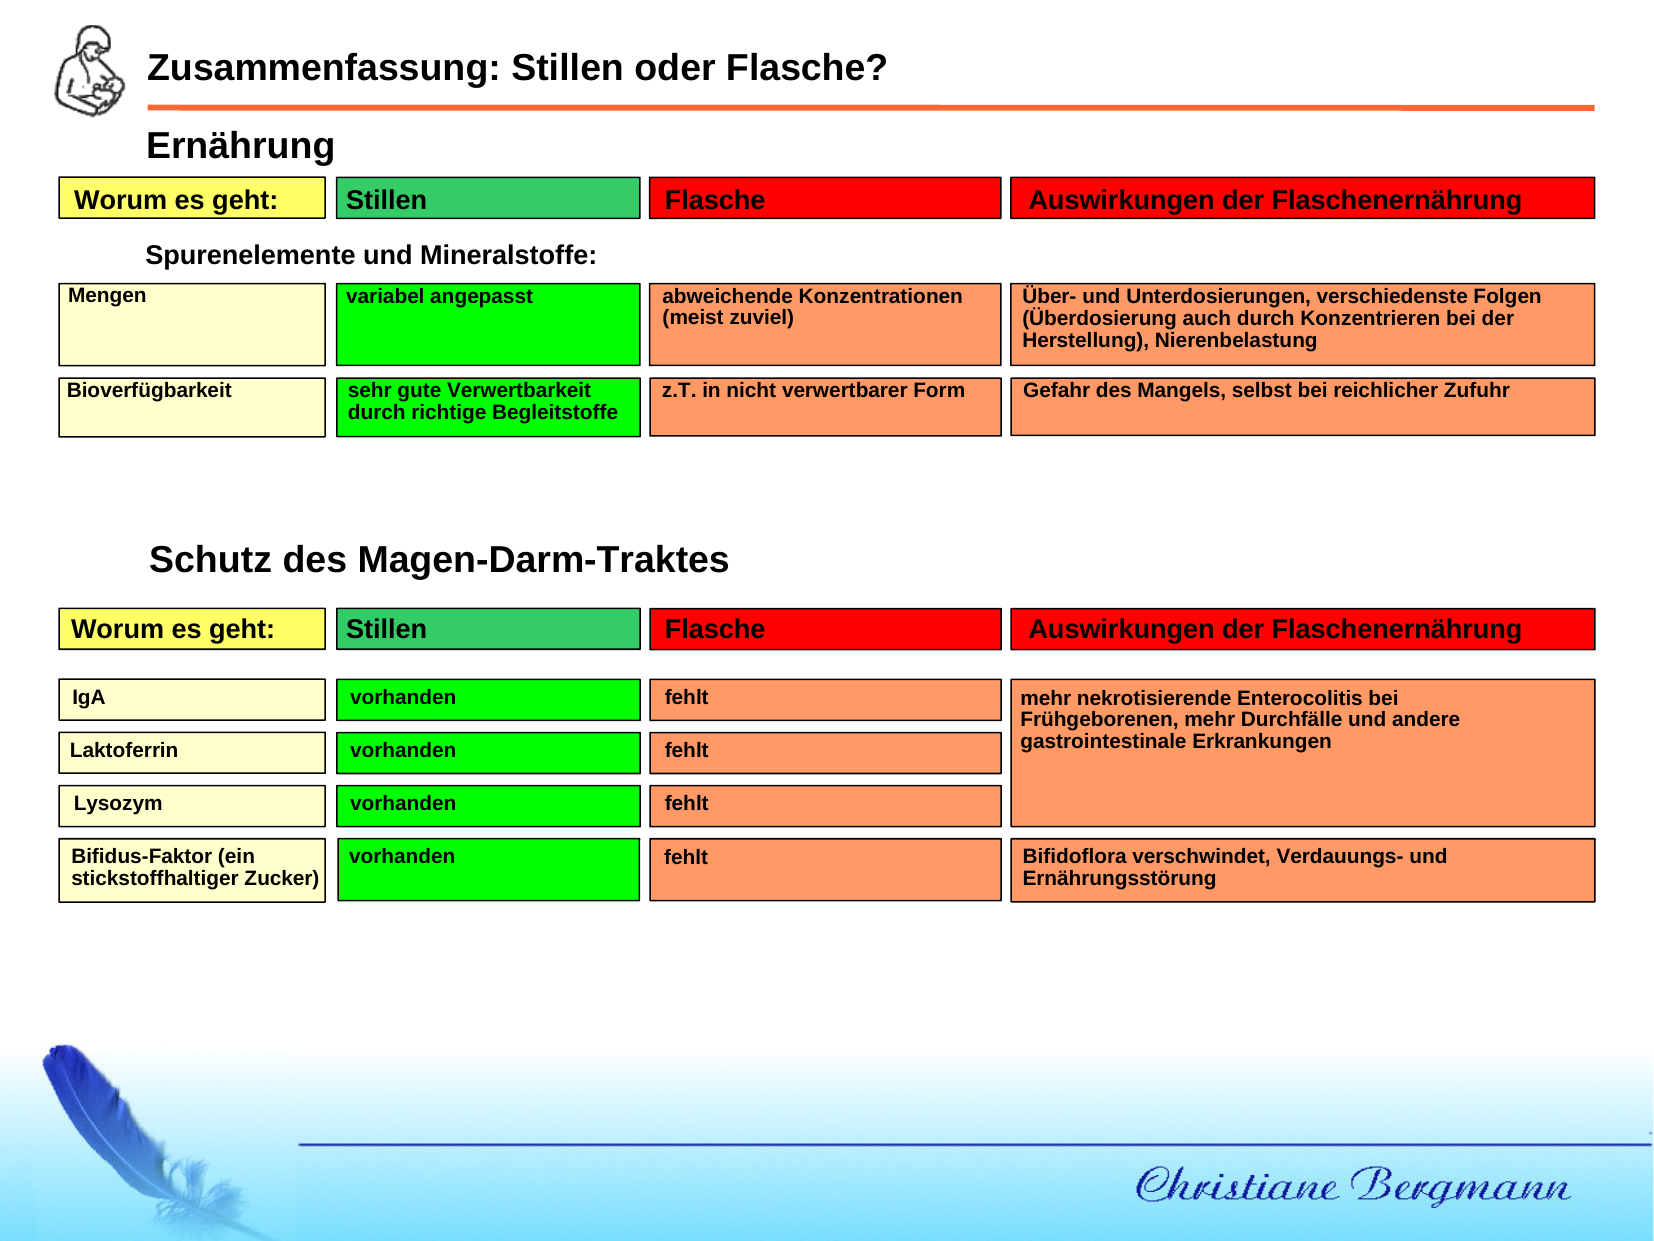

Zusammenfassung: Stillen oder Flasche?
Ernährung
 Worum es geht: 	 Stillen 	 	 Flasche 		 Auswirkungen der Flaschenernährung
Spurenelemente und Mineralstoffe:
Mengen
variabel angepasst
abweichende Konzentrationen (meist zuviel)
Über- und Unterdosierungen, verschiedenste Folgen (Überdosierung auch durch Konzentrieren bei der Herstellung), Nierenbelastung
Bioverfügbarkeit
sehr gute Verwertbarkeit durch richtige Begleitstoffe
z.T. in nicht verwertbarer Form
Gefahr des Mangels, selbst bei reichlicher Zufuhr
Schutz des Magen-Darm-Traktes
 Worum es geht: 	 Stillen 	 	 Flasche 		 Auswirkungen der Flaschenernährung
IgA
vorhanden
fehlt
mehr nekrotisierende Enterocolitis bei Frühgeborenen, mehr Durchfälle und andere gastrointestinale Erkrankungen
Laktoferrin
vorhanden
fehlt
Lysozym
vorhanden
fehlt
Bifidus-Faktor (ein stickstoffhaltiger Zucker)
vorhanden
Bifidoflora verschwindet, Verdauungs- und Ernährungsstörung
 fehlt